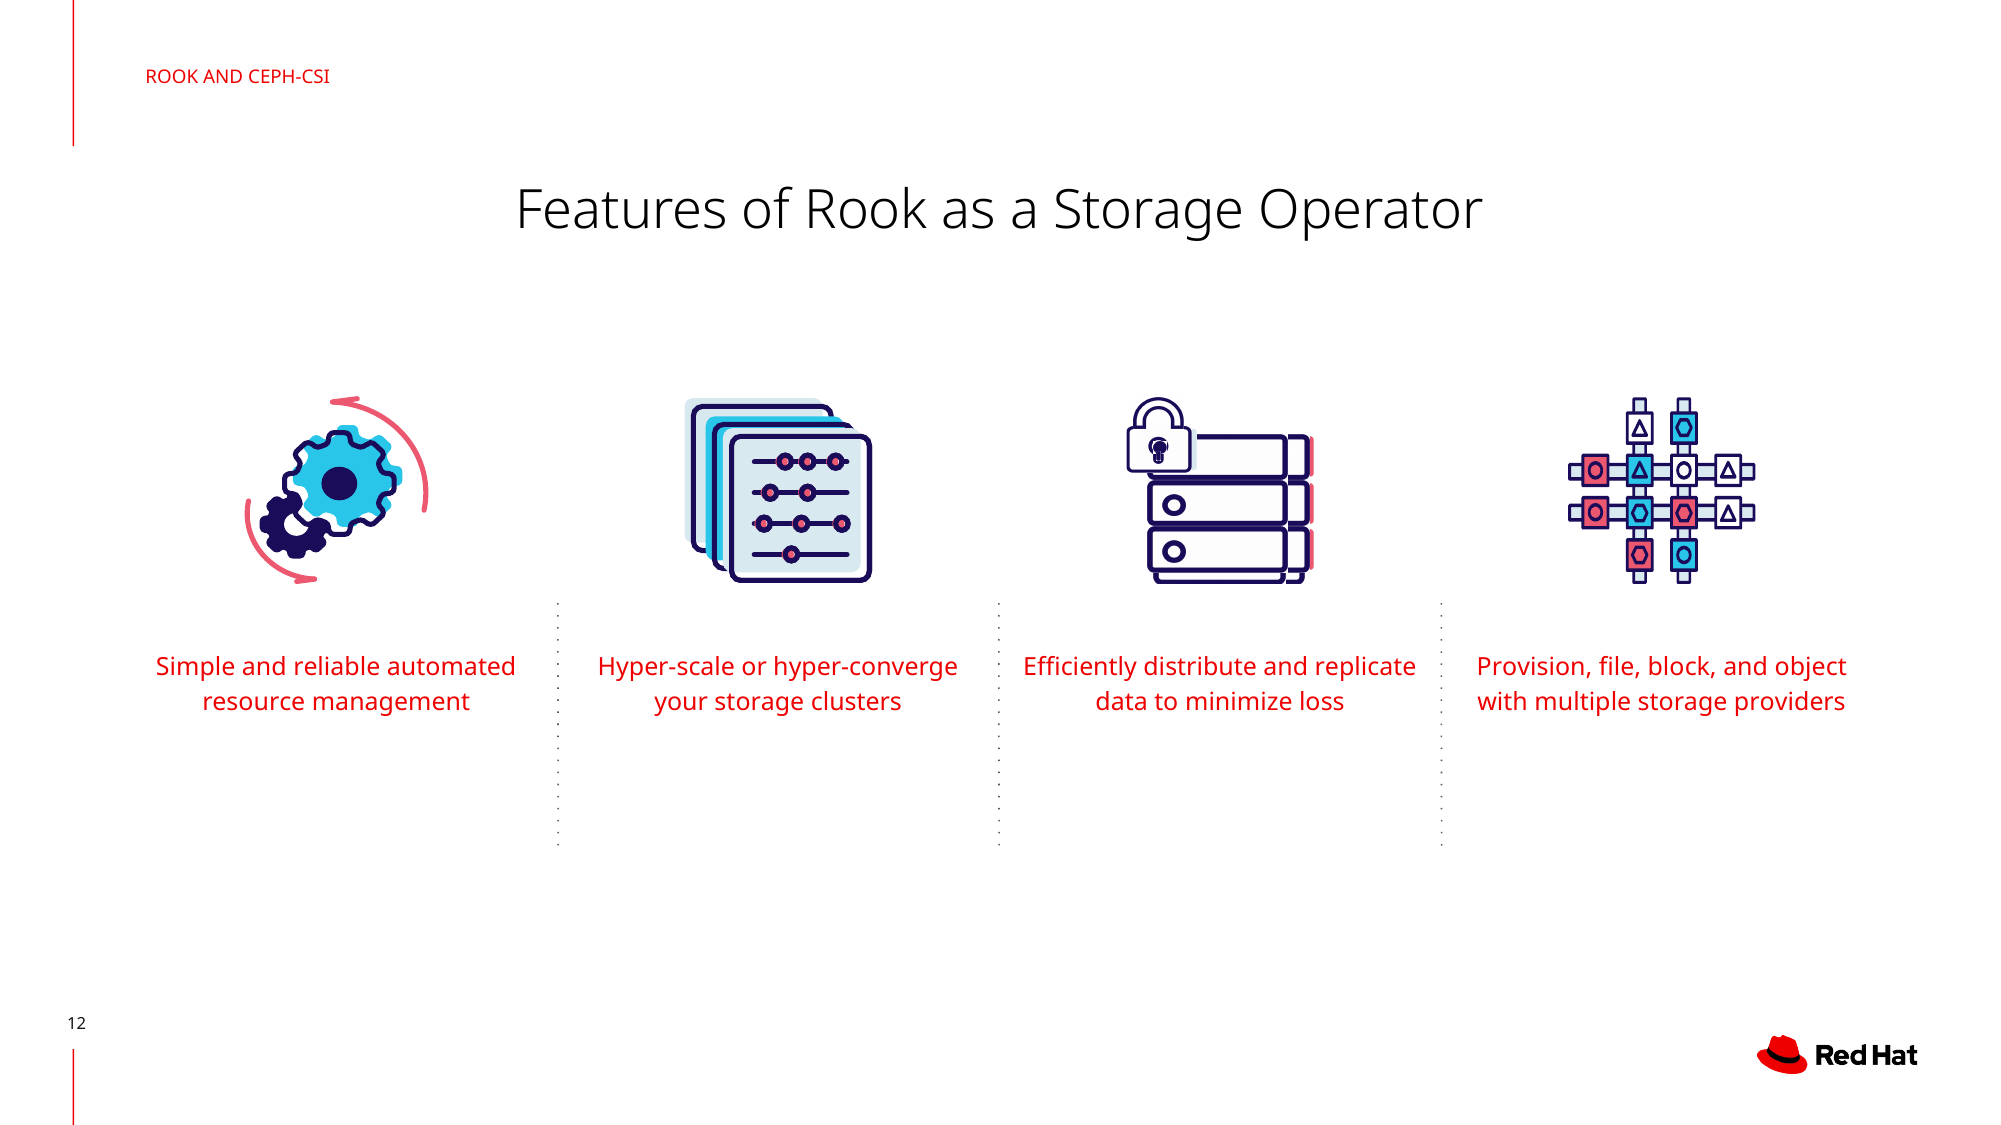

ROOK AND CEPH-CSI
# Features of Rook as a Storage Operator
Simple and reliable automated resource management
Hyper-scale or hyper-converge your storage clusters
Efficiently distribute and replicate data to minimize loss
Provision, file, block, and object with multiple storage providers
12